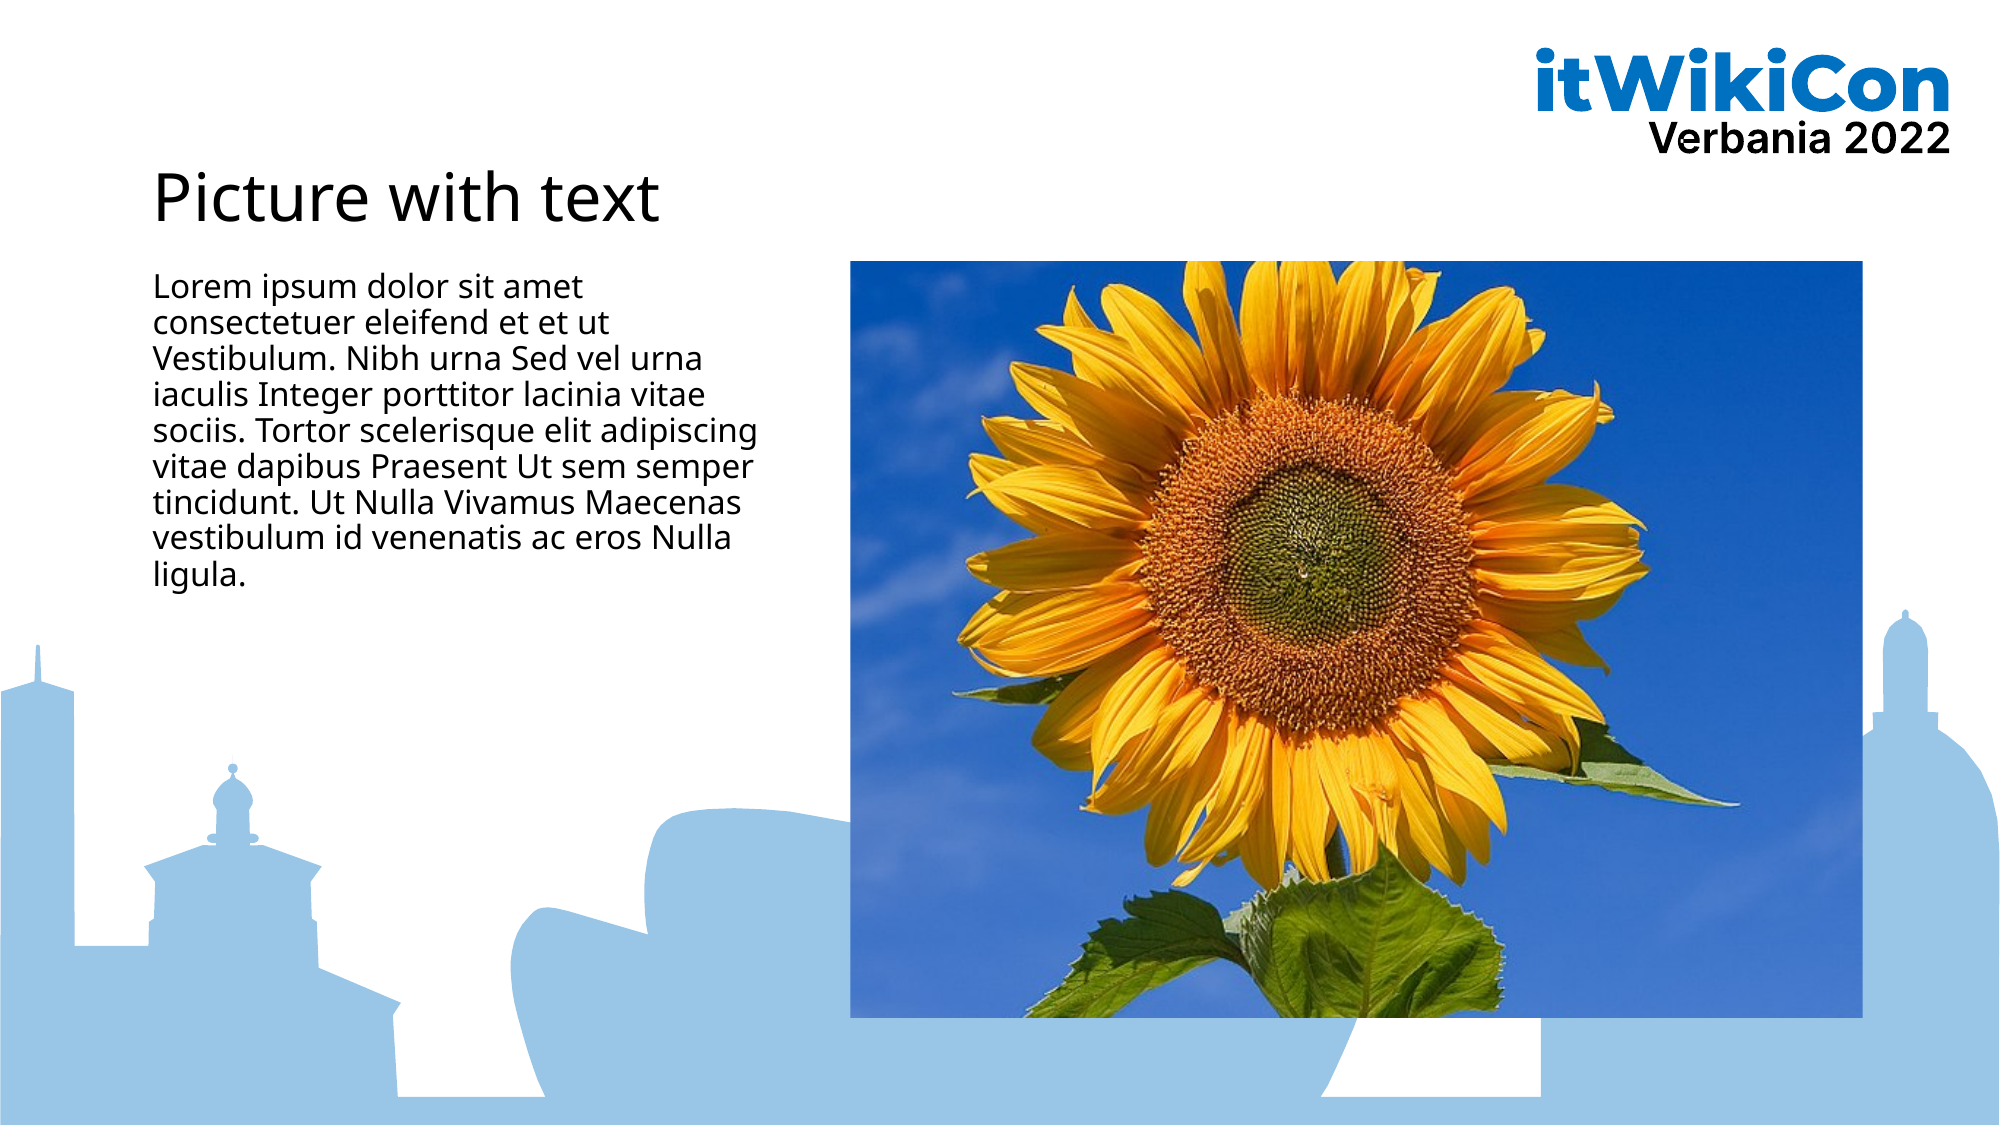

# Picture with text
Lorem ipsum dolor sit amet consectetuer eleifend et et ut Vestibulum. Nibh urna Sed vel urna iaculis Integer porttitor lacinia vitae sociis. Tortor scelerisque elit adipiscing vitae dapibus Praesent Ut sem semper tincidunt. Ut Nulla Vivamus Maecenas vestibulum id venenatis ac eros Nulla ligula.